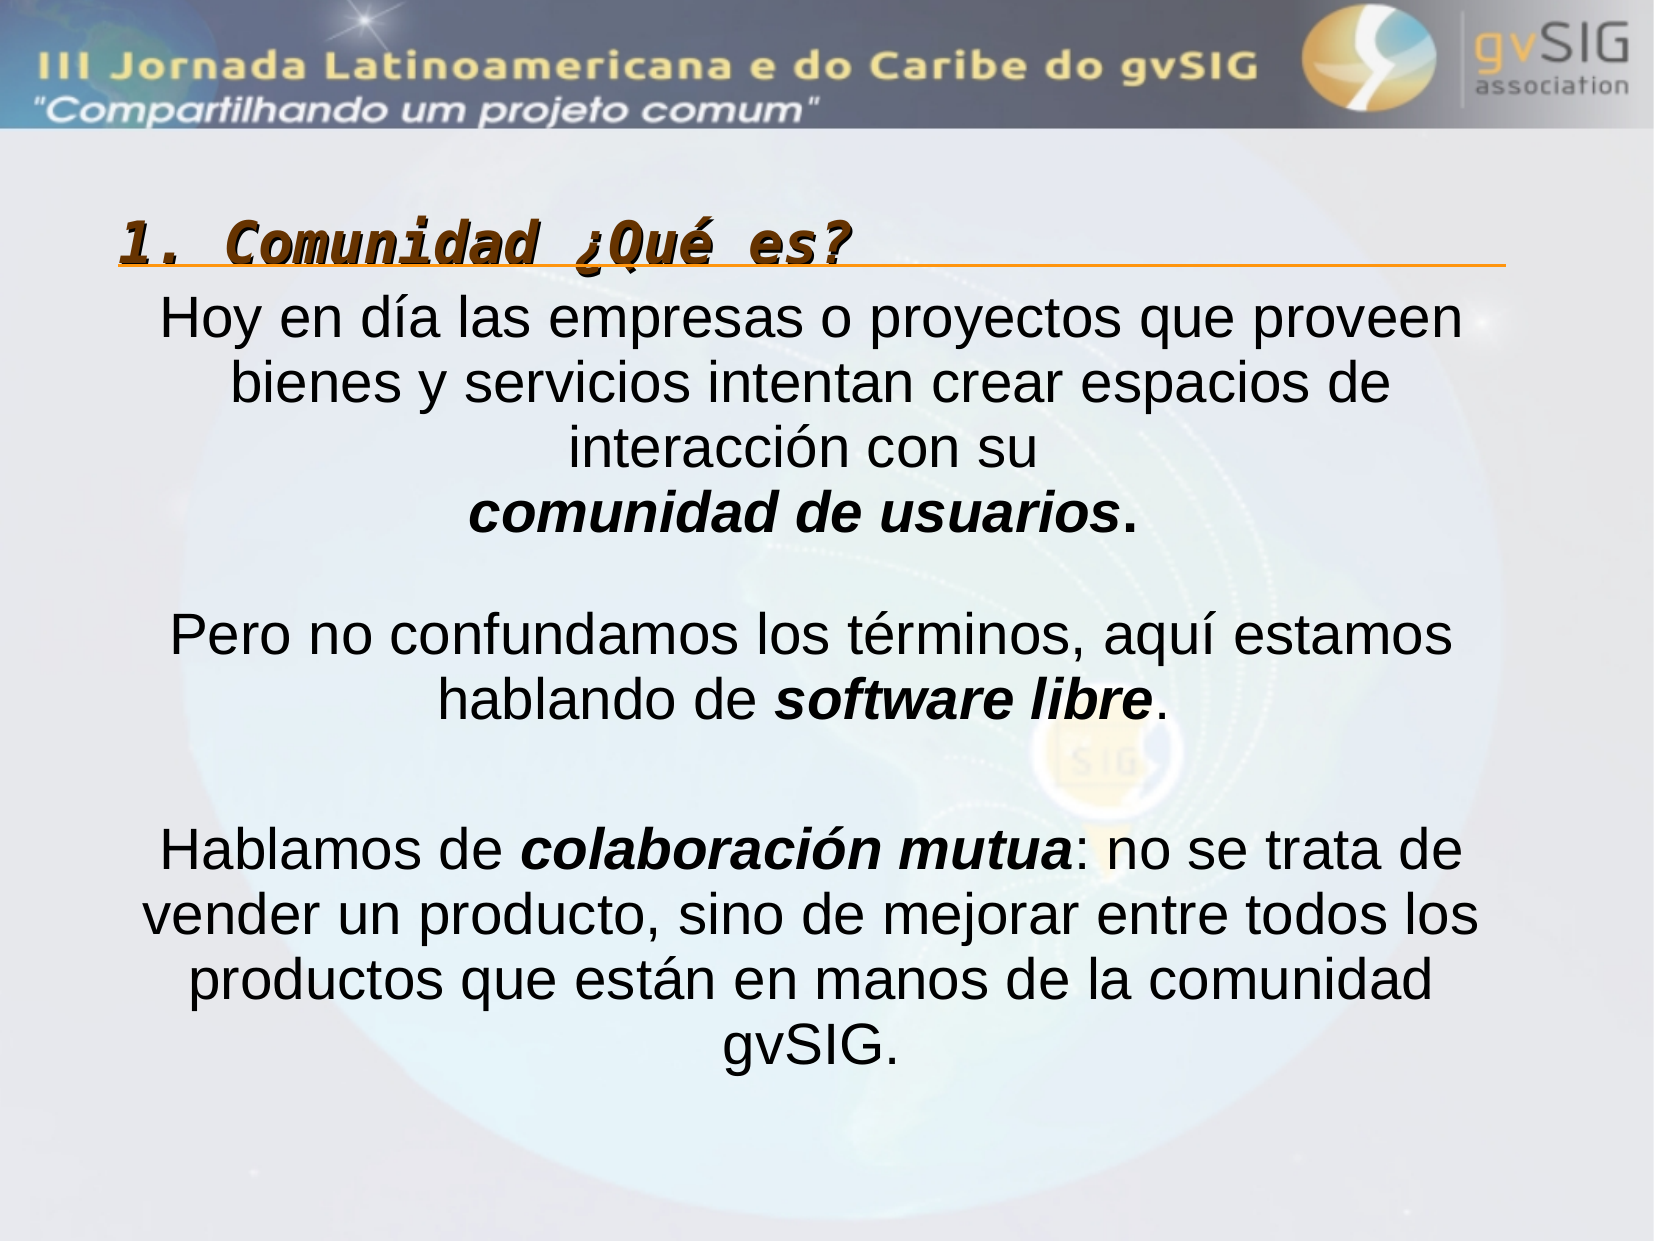

# 1. Comunidad ¿Qué es?
Hoy en día las empresas o proyectos que proveen bienes y servicios intentan crear espacios de interacción con su
comunidad de usuarios.
Pero no confundamos los términos, aquí estamos hablando de software libre.
Hablamos de colaboración mutua: no se trata de vender un producto, sino de mejorar entre todos los productos que están en manos de la comunidad gvSIG.